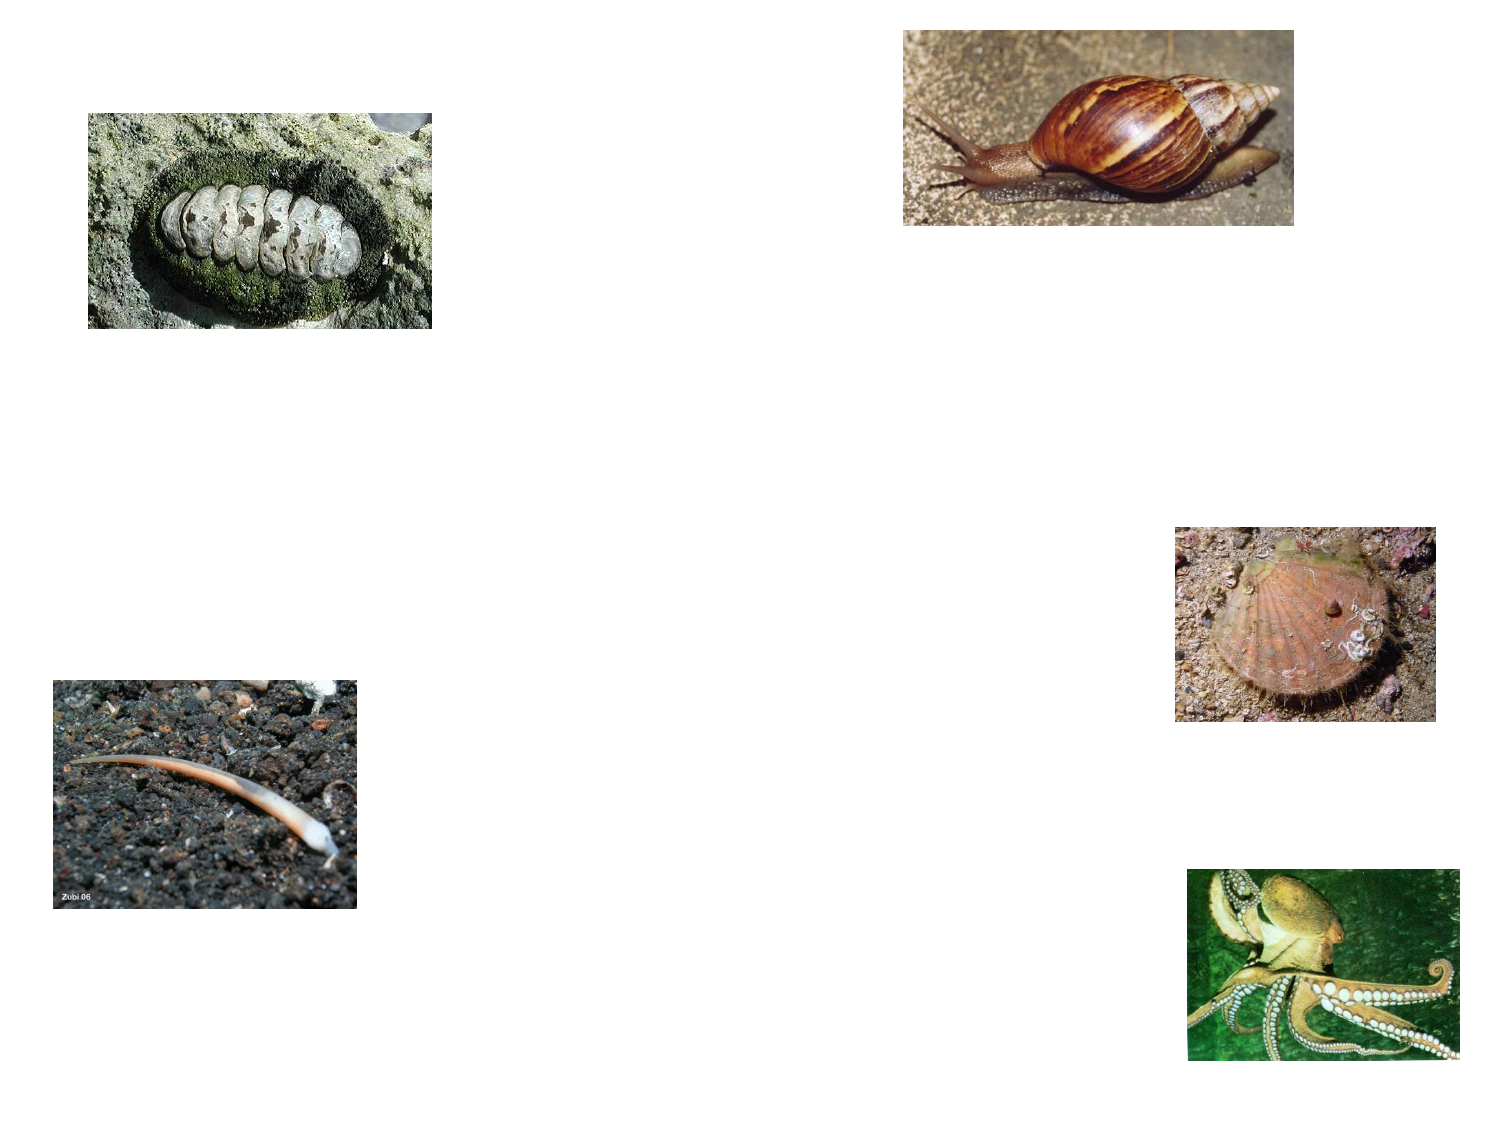

• Polži
• Hitoni
• Školjke
MEHKUŽCI
• Zobati polžki
• Glavonožci